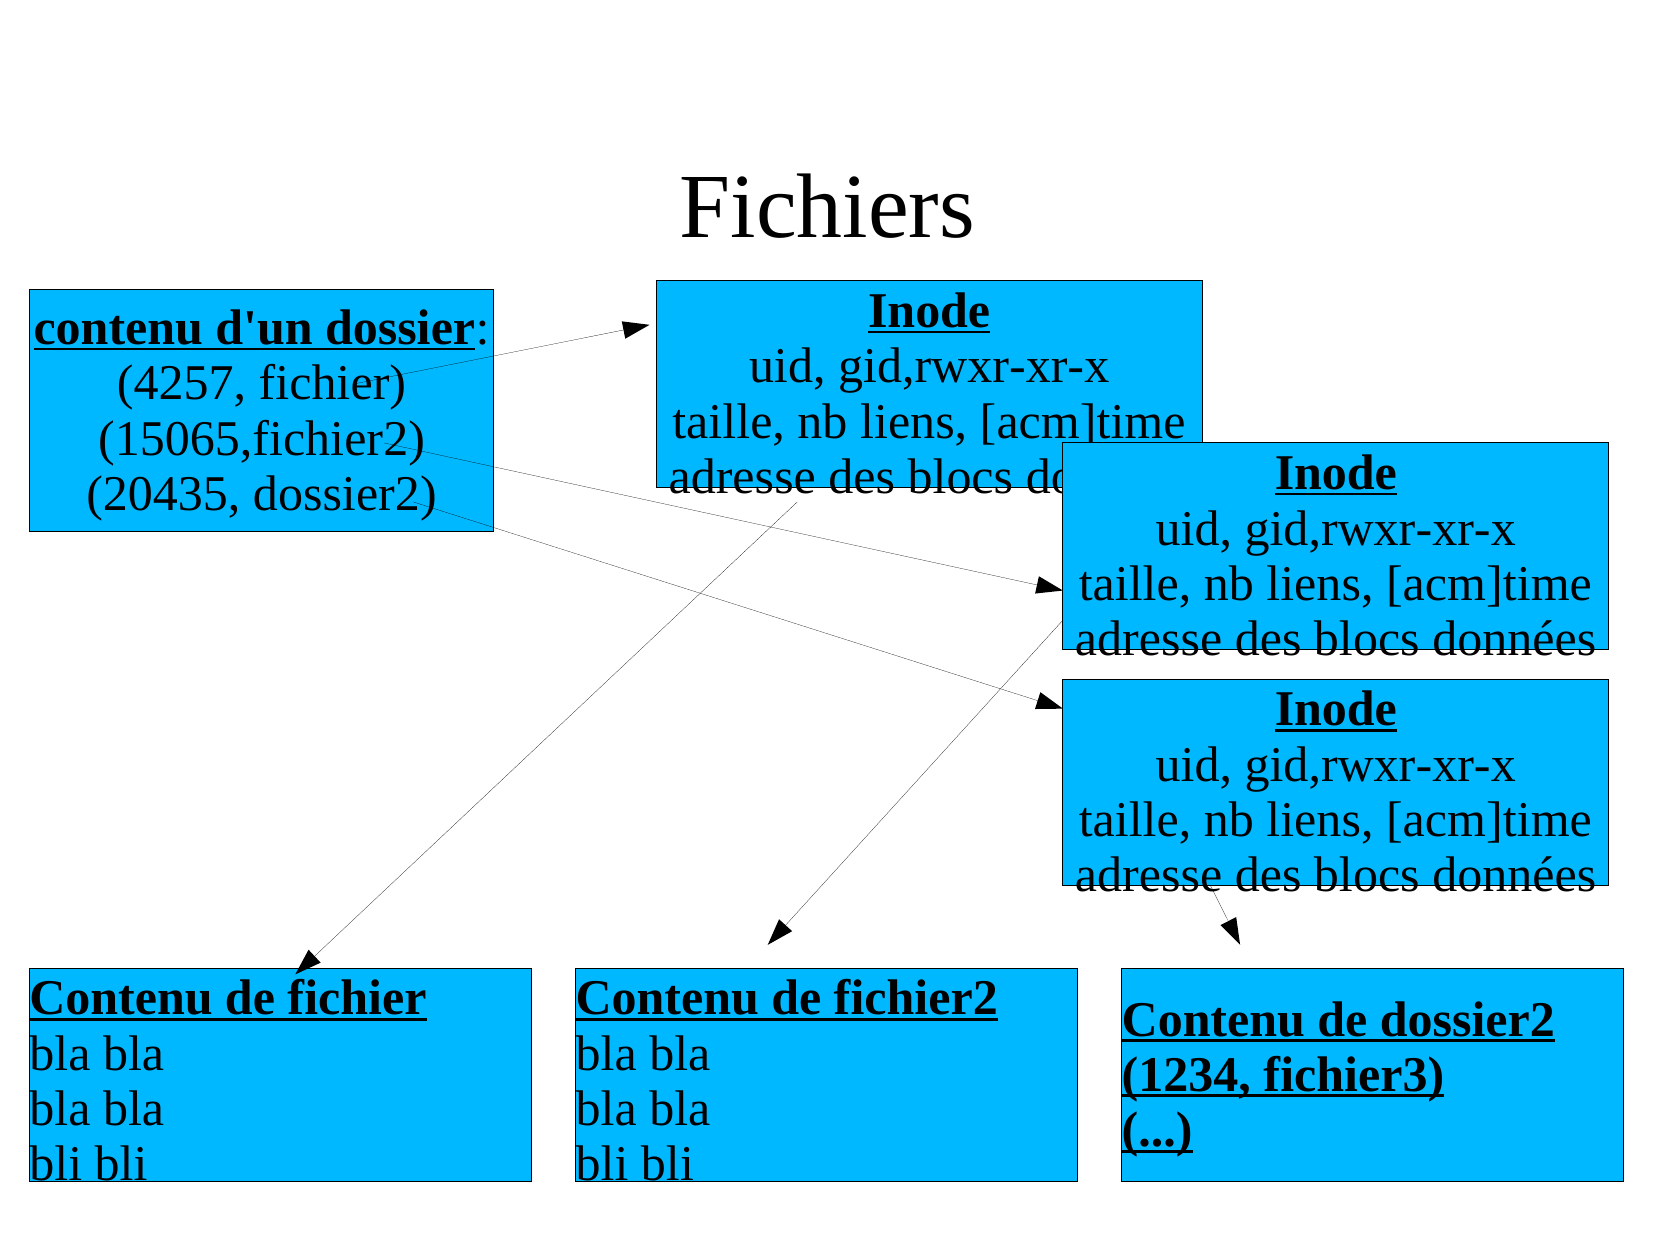

# Fichiers
Inode
uid, gid,rwxr-xr-x
taille, nb liens, [acm]time
adresse des blocs données
contenu d'un dossier:
(4257, fichier)
(15065,fichier2)
(20435, dossier2)
Inode
uid, gid,rwxr-xr-x
taille, nb liens, [acm]time
adresse des blocs données
Inode
uid, gid,rwxr-xr-x
taille, nb liens, [acm]time
adresse des blocs données
Contenu de fichier
bla bla
bla bla
bli bli
Contenu de fichier2
bla bla
bla bla
bli bli
Contenu de dossier2
(1234, fichier3)
(...)